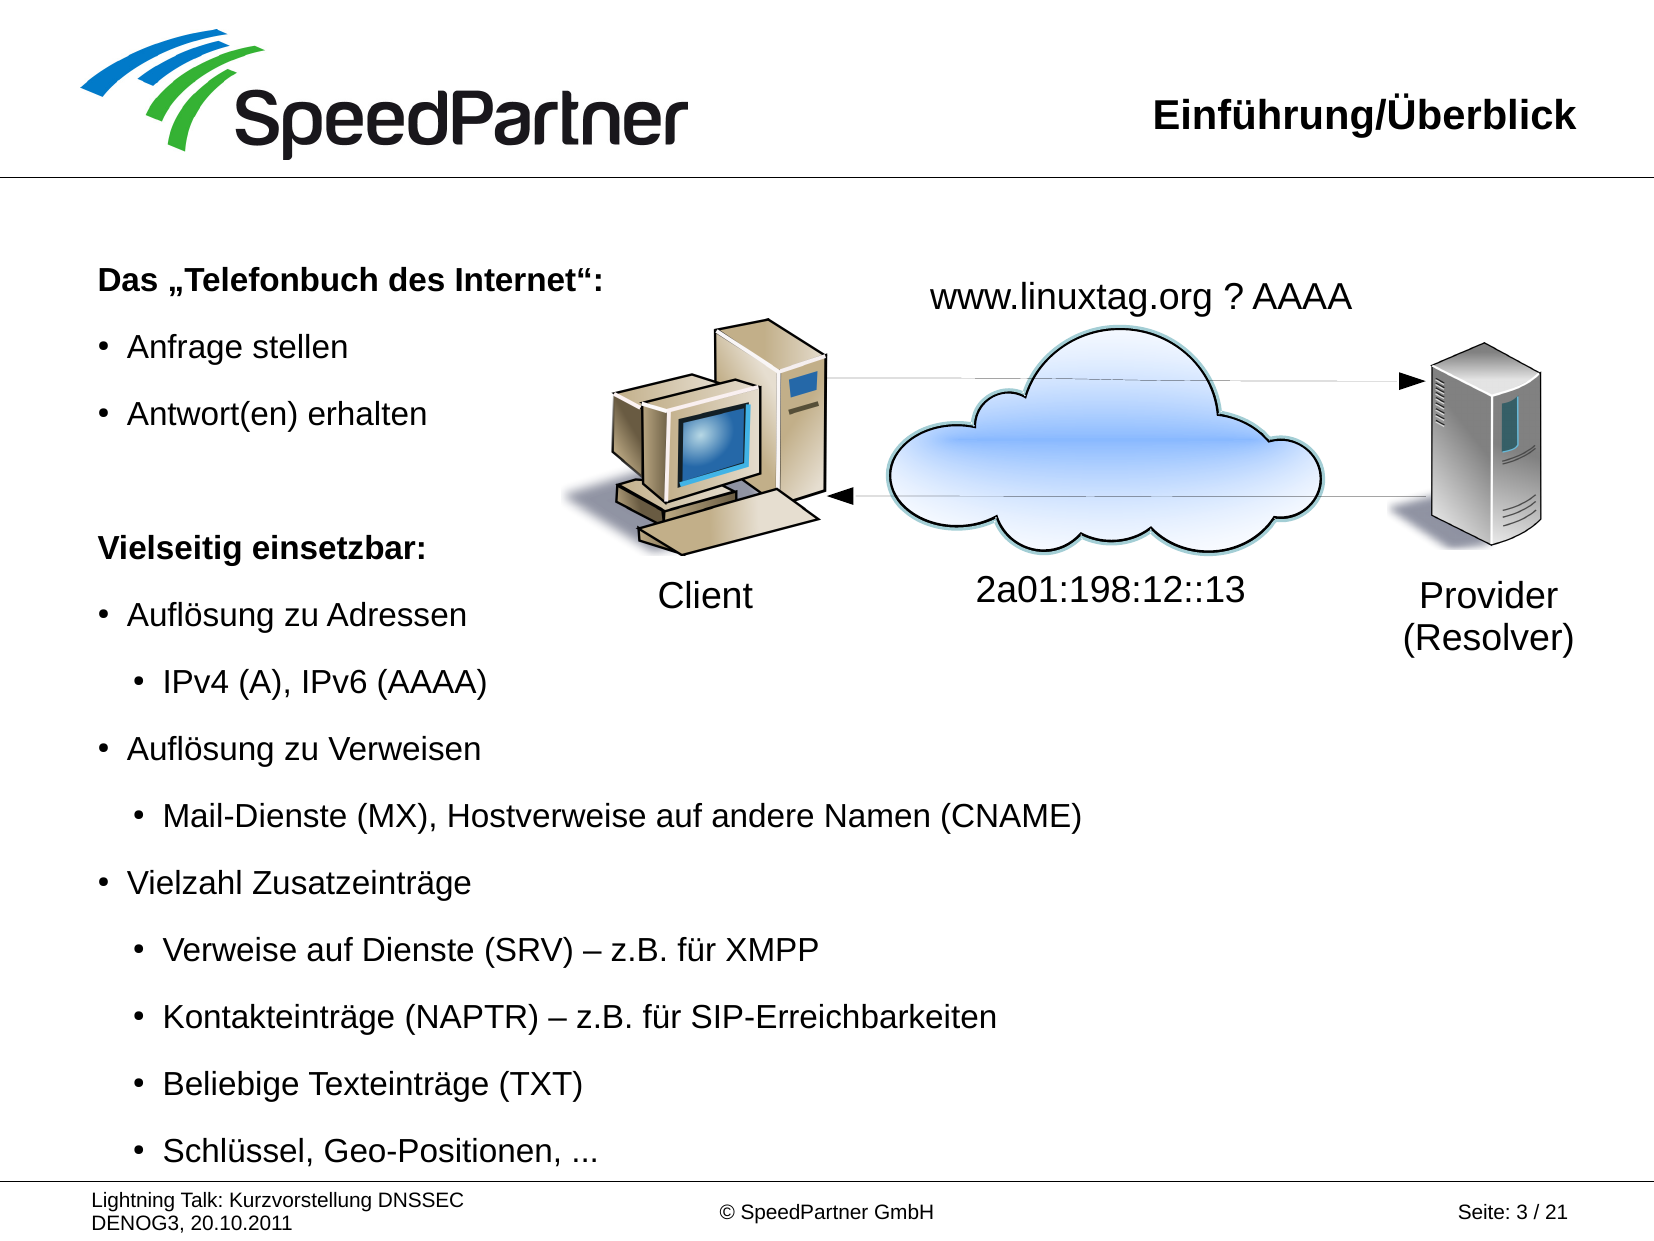

# Einführung/Überblick
Das „Telefonbuch des Internet“:
Anfrage stellen
Antwort(en) erhalten
Vielseitig einsetzbar:
Auflösung zu Adressen
IPv4 (A), IPv6 (AAAA)
Auflösung zu Verweisen
Mail-Dienste (MX), Hostverweise auf andere Namen (CNAME)
Vielzahl Zusatzeinträge
Verweise auf Dienste (SRV) – z.B. für XMPP
Kontakteinträge (NAPTR) – z.B. für SIP-Erreichbarkeiten
Beliebige Texteinträge (TXT)
Schlüssel, Geo-Positionen, ...
www.linuxtag.org ? AAAA
2a01:198:12::13
Client
Provider
(Resolver)